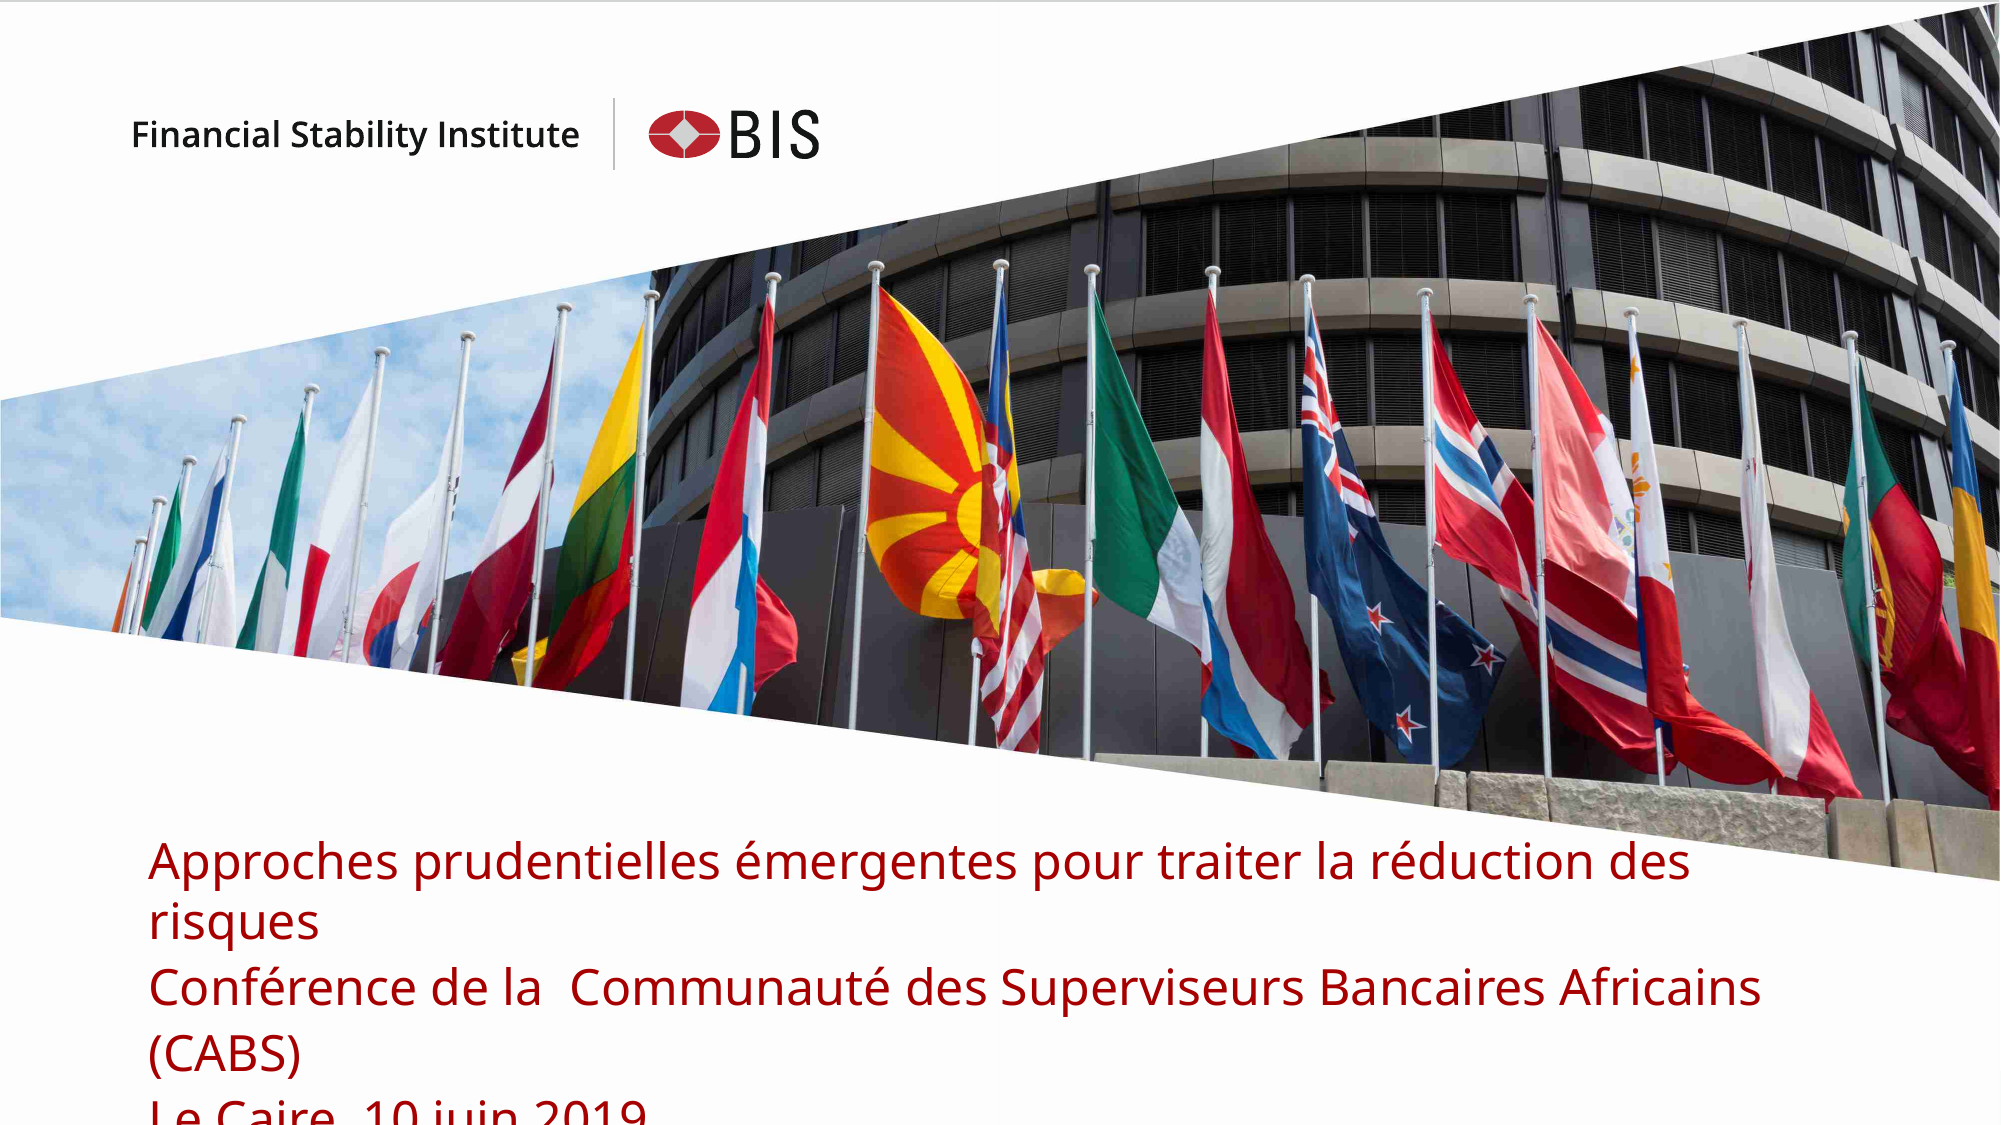

# Approches prudentielles émergentes pour traiter la réduction des risques
Conférence de la Communauté des Superviseurs Bancaires Africains (CABS)
Le Caire, 10 juin 2019
Rodrigo Coelho, conseiller principal, FSI